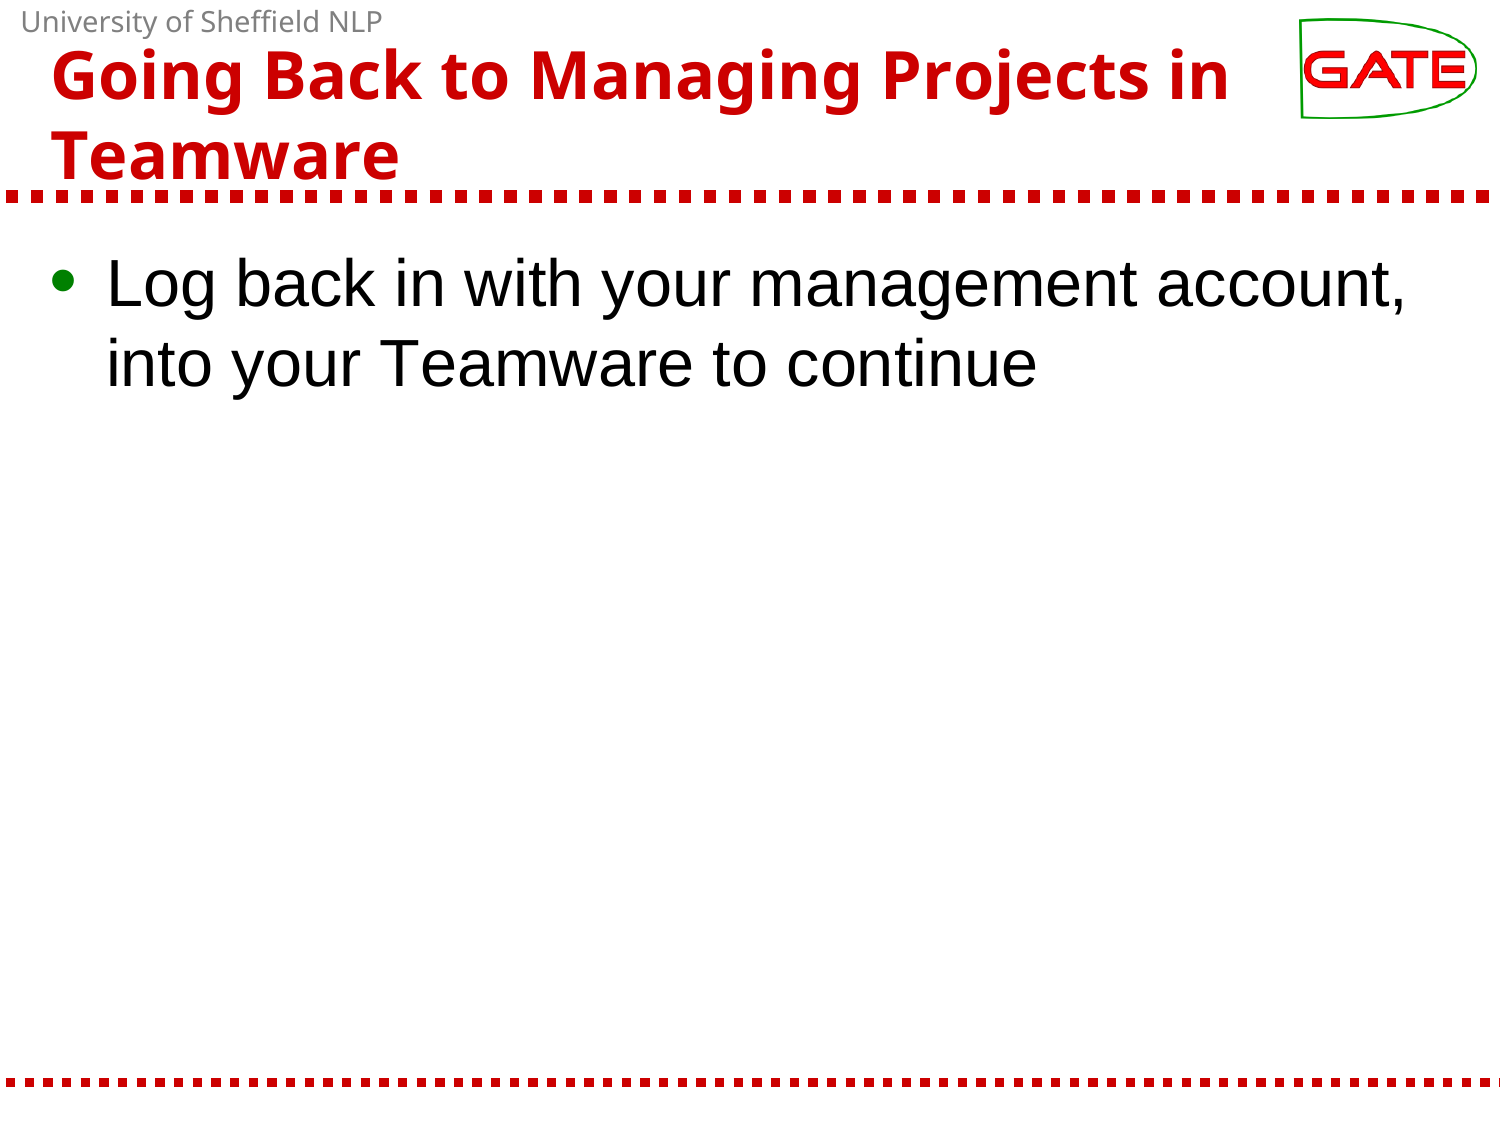

# Going Back to Managing Projects in Teamware
Log back in with your management account, into your Teamware to continue